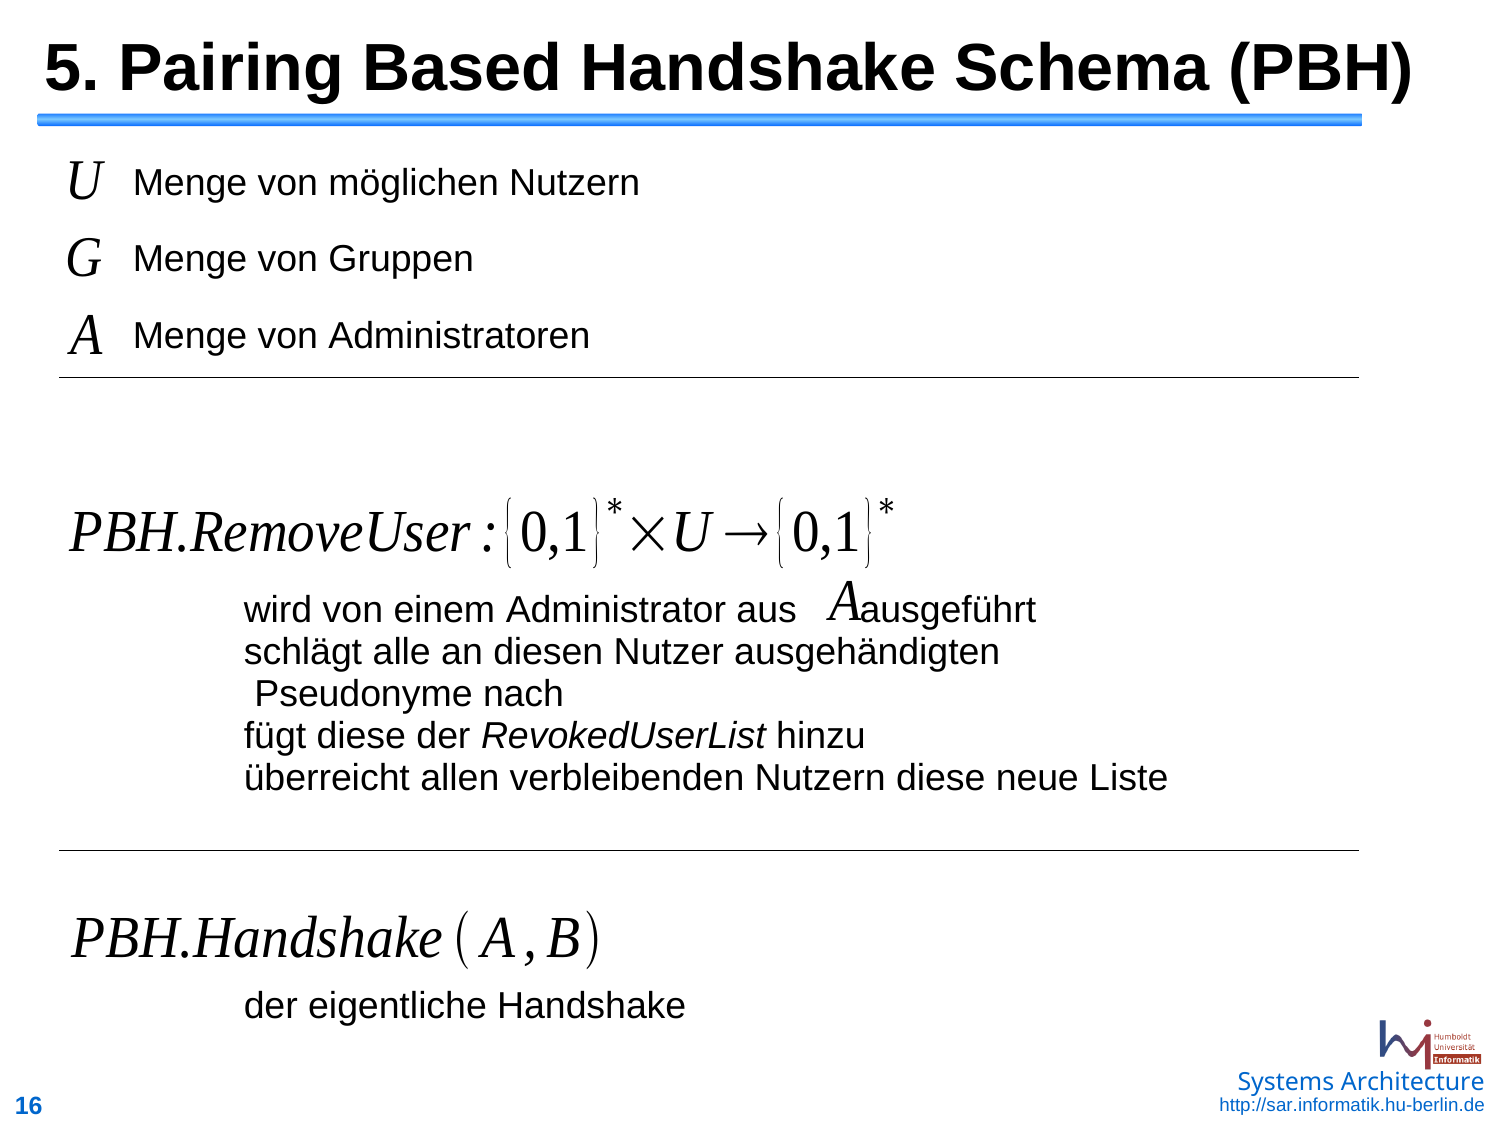

# 5. Pairing Based Handshake Schema (PBH)
Menge von möglichen Nutzern
Menge von Gruppen
Menge von Administratoren
 wird von einem Administrator aus ausgeführt
 schlägt alle an diesen Nutzer ausgehändigten
 Pseudonyme nach
 fügt diese der RevokedUserList hinzu
 überreicht allen verbleibenden Nutzern diese neue Liste
 der eigentliche Handshake